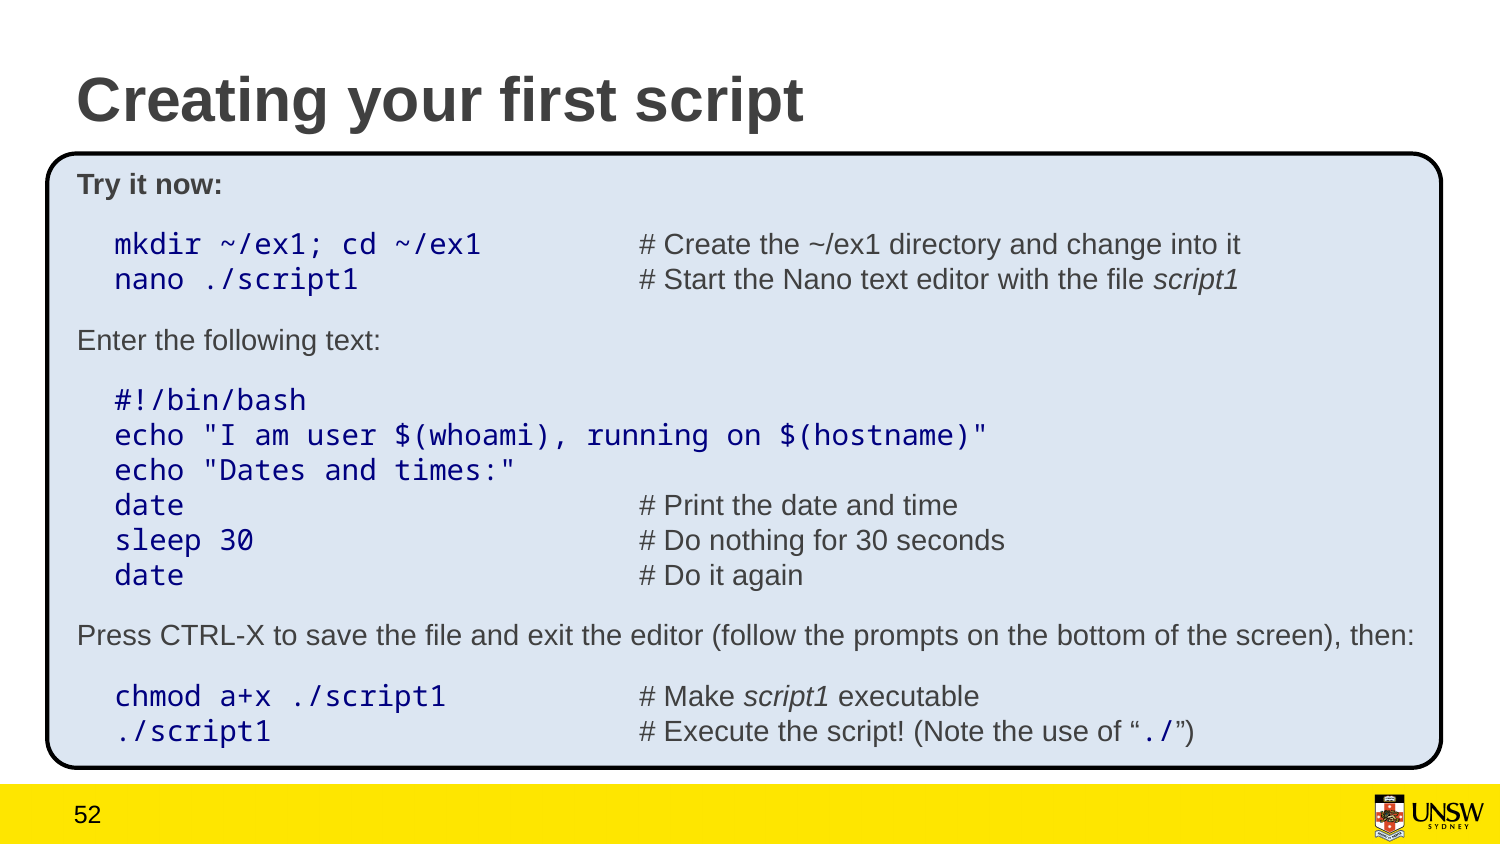

# Creating your first script
Try it now:
mkdir ~/ex1; cd ~/ex1			# Create the ~/ex1 directory and change into it
nano ./script1				# Start the Nano text editor with the file script1
Enter the following text:
#!/bin/bash
echo "I am user $(whoami), running on $(hostname)"
echo "Dates and times:"
date							# Print the date and time
sleep 30						# Do nothing for 30 seconds
date							# Do it again
Press CTRL-X to save the file and exit the editor (follow the prompts on the bottom of the screen), then:
chmod a+x ./script1			# Make script1 executable
./script1					# Execute the script! (Note the use of “./”)